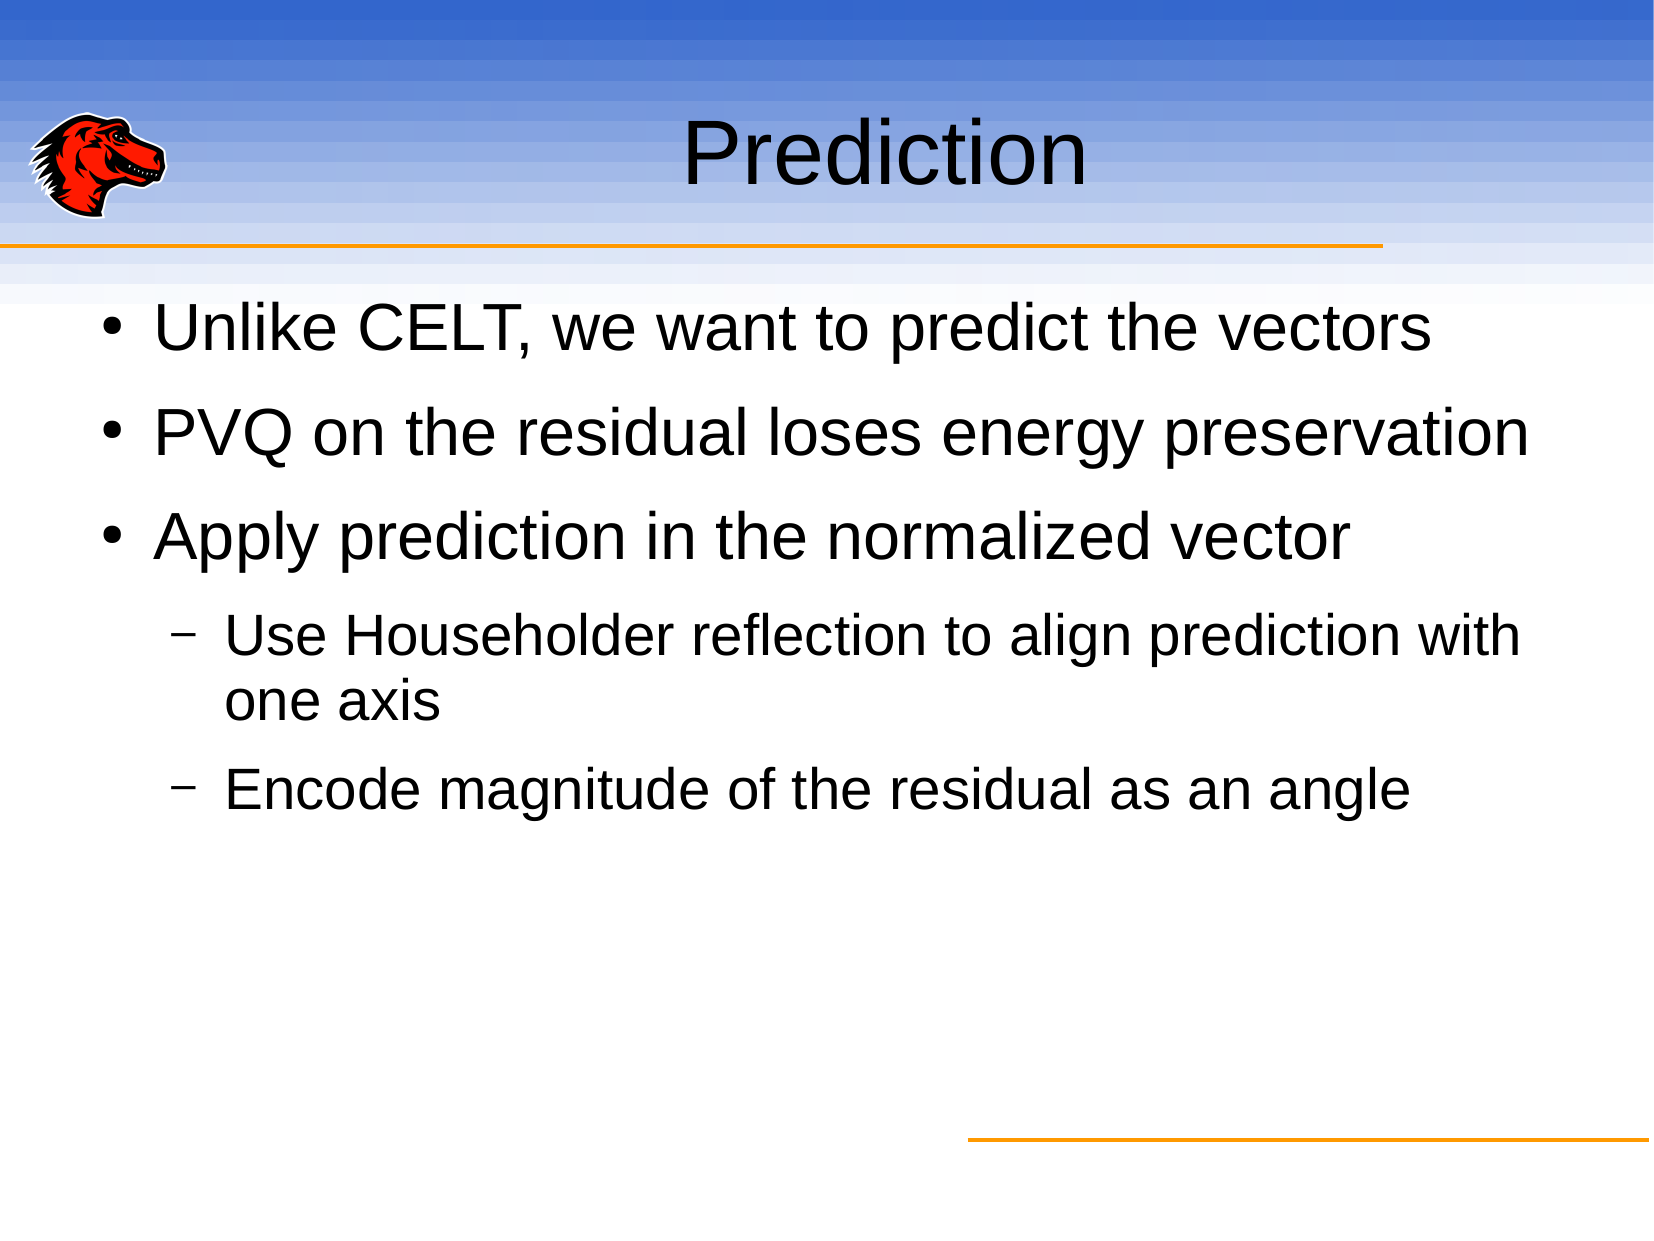

# Prediction
Unlike CELT, we want to predict the vectors
PVQ on the residual loses energy preservation
Apply prediction in the normalized vector
Use Householder reflection to align prediction with one axis
Encode magnitude of the residual as an angle